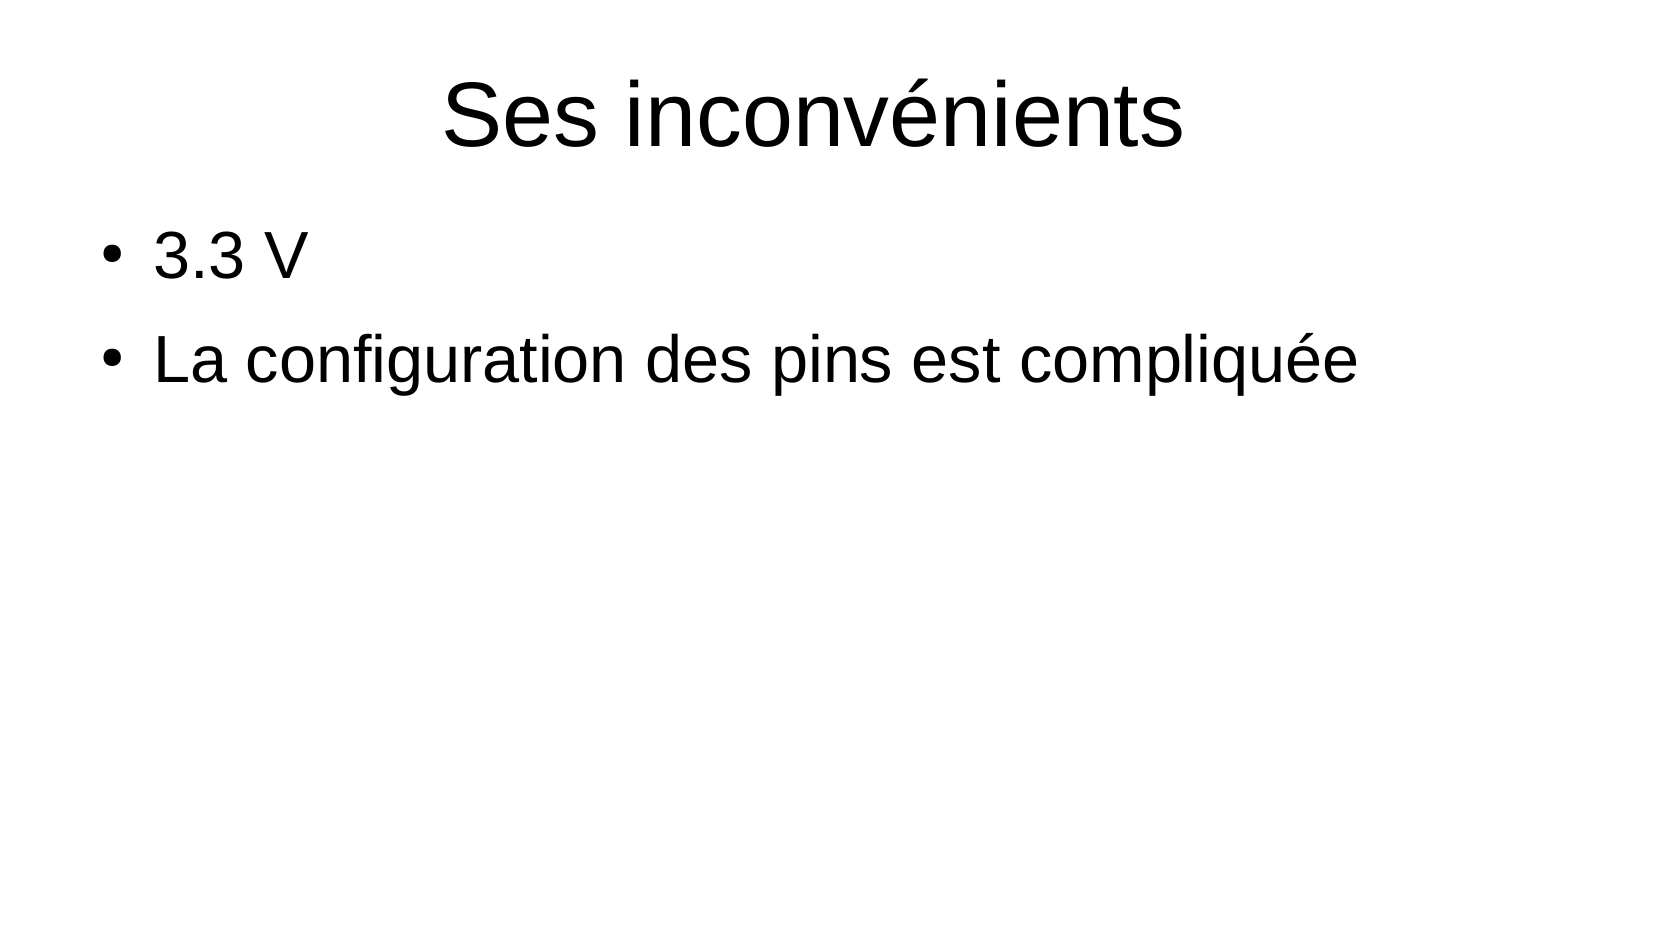

# Ses inconvénients
3.3 V
La configuration des pins est compliquée